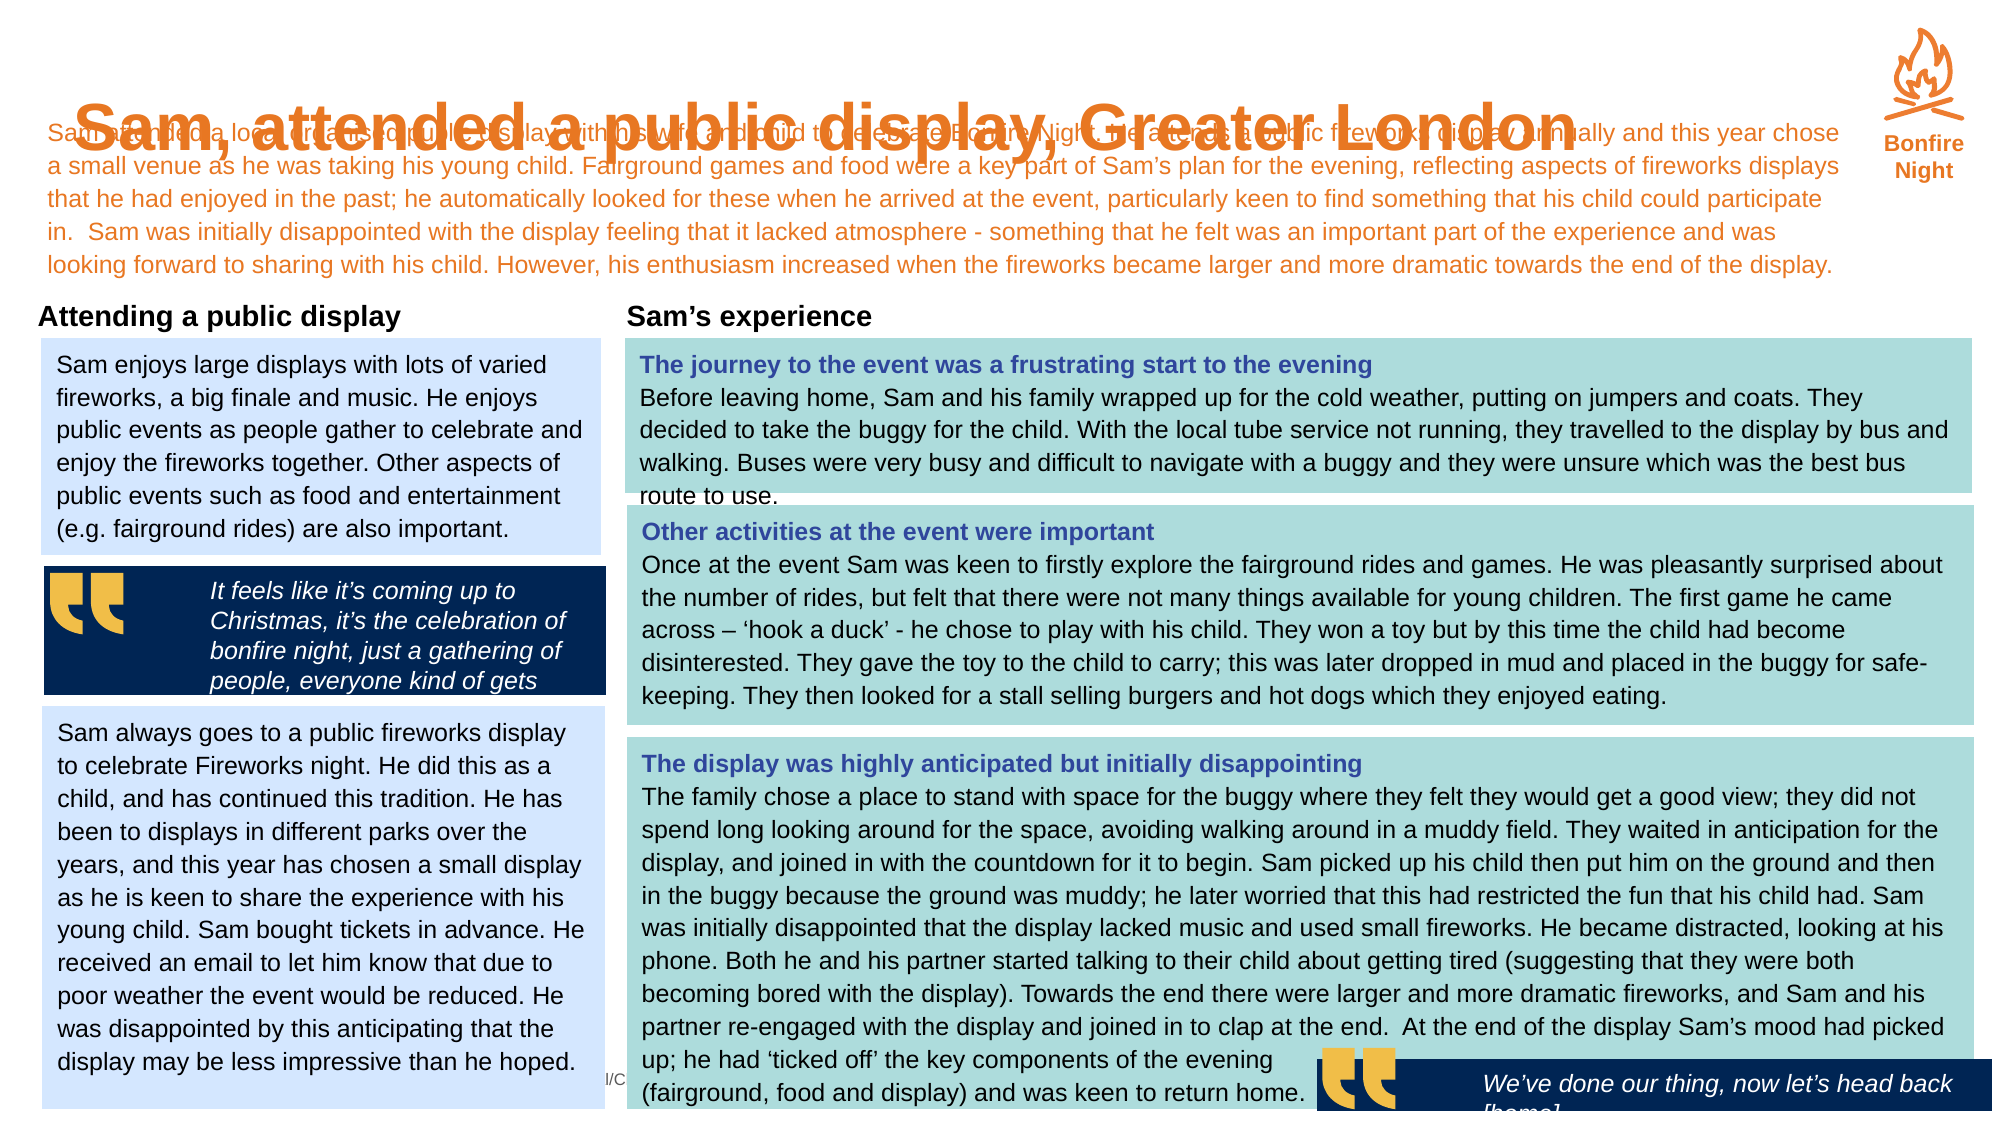

# Sam, attended a public display, Greater London
Sam attended a local organised public display with his wife and child to celebrate Bonfire Night. He attends a public fireworks display annually and this year chose a small venue as he was taking his young child. Fairground games and food were a key part of Sam’s plan for the evening, reflecting aspects of fireworks displays that he had enjoyed in the past; he automatically looked for these when he arrived at the event, particularly keen to find something that his child could participate in. Sam was initially disappointed with the display feeling that it lacked atmosphere - something that he felt was an important part of the experience and was looking forward to sharing with his child. However, his enthusiasm increased when the fireworks became larger and more dramatic towards the end of the display.
Bonfire Night
Attending a public display
Sam’s experience
Sam enjoys large displays with lots of varied fireworks, a big finale and music. He enjoys public events as people gather to celebrate and enjoy the fireworks together. Other aspects of public events such as food and entertainment (e.g. fairground rides) are also important.
The journey to the event was a frustrating start to the evening
Before leaving home, Sam and his family wrapped up for the cold weather, putting on jumpers and coats. They decided to take the buggy for the child. With the local tube service not running, they travelled to the display by bus and walking. Buses were very busy and difficult to navigate with a buggy and they were unsure which was the best bus route to use.
Other activities at the event were important
Once at the event Sam was keen to firstly explore the fairground rides and games. He was pleasantly surprised about the number of rides, but felt that there were not many things available for young children. The first game he came across – ‘hook a duck’ - he chose to play with his child. They won a toy but by this time the child had become disinterested. They gave the toy to the child to carry; this was later dropped in mud and placed in the buggy for safe-keeping. They then looked for a stall selling burgers and hot dogs which they enjoyed eating.
It feels like it’s coming up to Christmas, it’s the celebration of bonfire night, just a gathering of people, everyone kind of gets excited, no matter what the age.
Sam always goes to a public fireworks display to celebrate Fireworks night. He did this as a child, and has continued this tradition. He has been to displays in different parks over the years, and this year has chosen a small display as he is keen to share the experience with his young child. Sam bought tickets in advance. He received an email to let him know that due to poor weather the event would be reduced. He was disappointed by this anticipating that the display may be less impressive than he hoped.
The display was highly anticipated but initially disappointing
The family chose a place to stand with space for the buggy where they felt they would get a good view; they did not spend long looking around for the space, avoiding walking around in a muddy field. They waited in anticipation for the display, and joined in with the countdown for it to begin. Sam picked up his child then put him on the ground and then in the buggy because the ground was muddy; he later worried that this had restricted the fun that his child had. Sam was initially disappointed that the display lacked music and used small fireworks. He became distracted, looking at his phone. Both he and his partner started talking to their child about getting tired (suggesting that they were both becoming bored with the display). Towards the end there were larger and more dramatic fireworks, and Sam and his partner re-engaged with the display and joined in to clap at the end. At the end of the display Sam’s mood had picked up; he had ‘ticked off’ the key components of the evening
(fairground, food and display) and was keen to return home.
We’ve done our thing, now let’s head back [home].